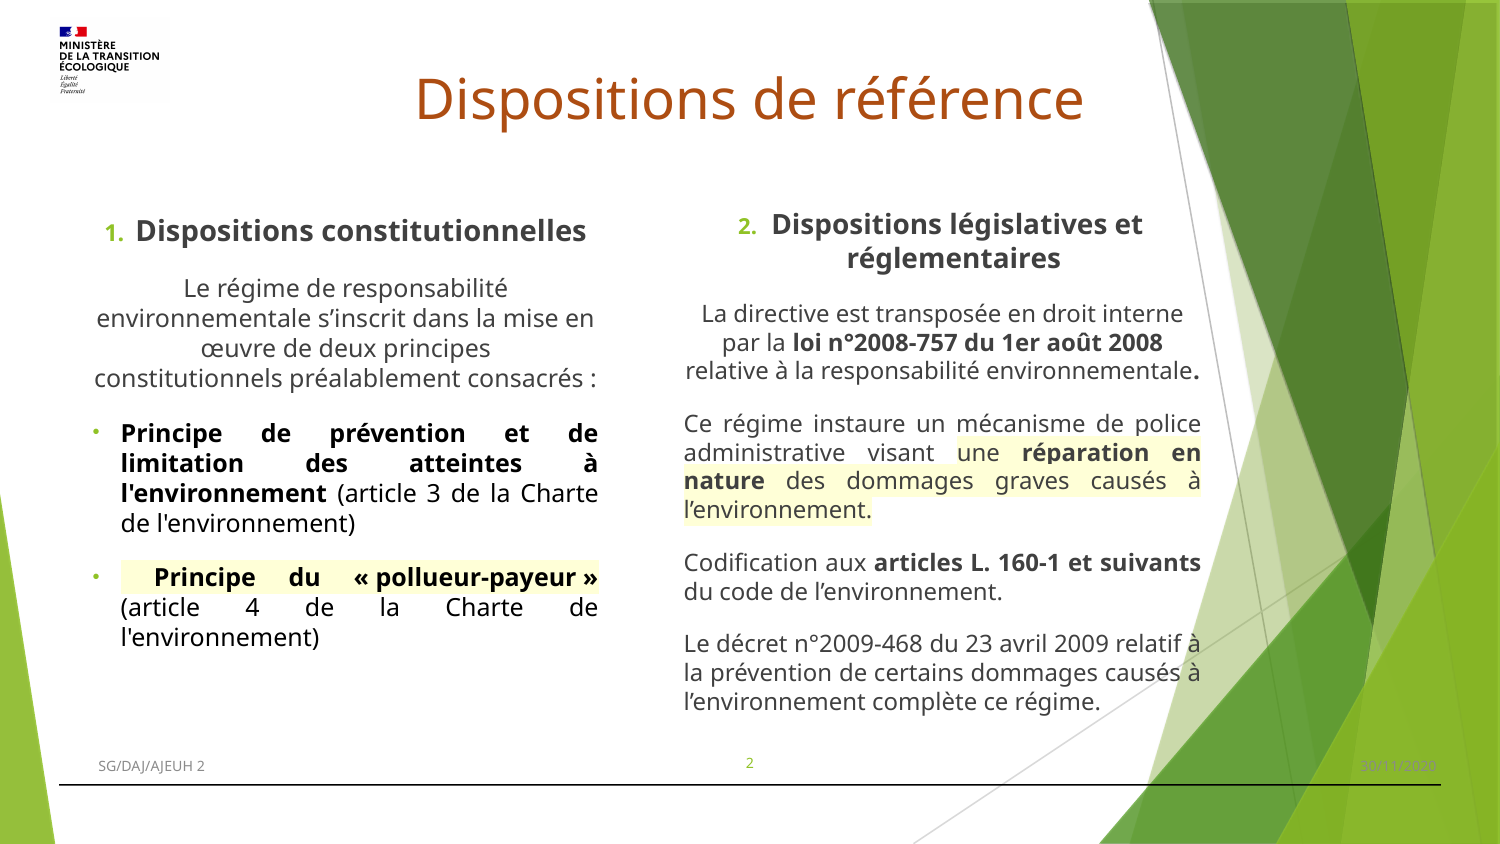

# Dispositions de référence
 Dispositions législatives et réglementaires
La directive est transposée en droit interne par la loi n°2008-757 du 1er août 2008 relative à la responsabilité environnementale.
Ce régime instaure un mécanisme de police administrative visant une réparation en nature des dommages graves causés à l’environnement.
Codification aux articles L. 160-1 et suivants du code de l’environnement.
Le décret n°2009-468 du 23 avril 2009 relatif à la prévention de certains dommages causés à l’environnement complète ce régime.
 Dispositions constitutionnelles
Le régime de responsabilité environnementale s’inscrit dans la mise en œuvre de deux principes constitutionnels préalablement consacrés :
Principe de prévention et de limitation des atteintes à l'environnement (article 3 de la Charte de l'environnement)
 Principe du « pollueur-payeur » (article 4 de la Charte de l'environnement)
SG/DAJ/AJEUH 2
30/11/2020